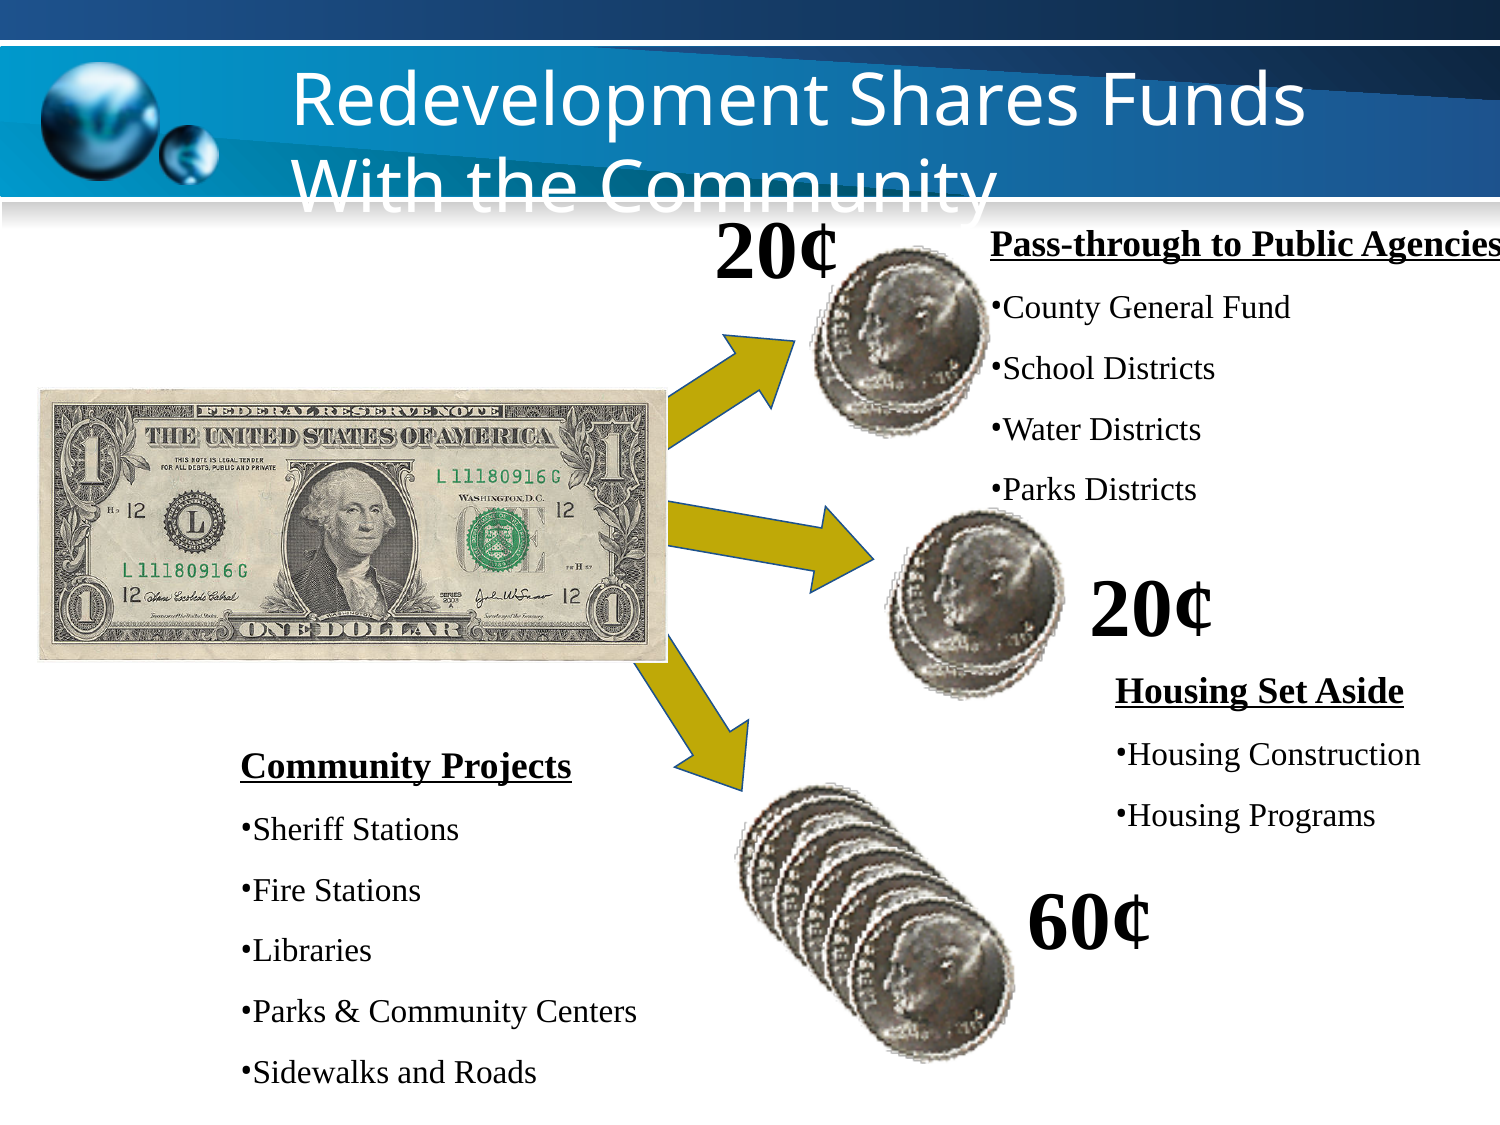

# Redevelopment Shares Funds With the Community
20¢
Pass-through to Public Agencies
County General Fund
School Districts
Water Districts
Parks Districts
20¢
Housing Set Aside
Housing Construction
Housing Programs
Community Projects
Sheriff Stations
Fire Stations
Libraries
Parks & Community Centers
Sidewalks and Roads
60¢